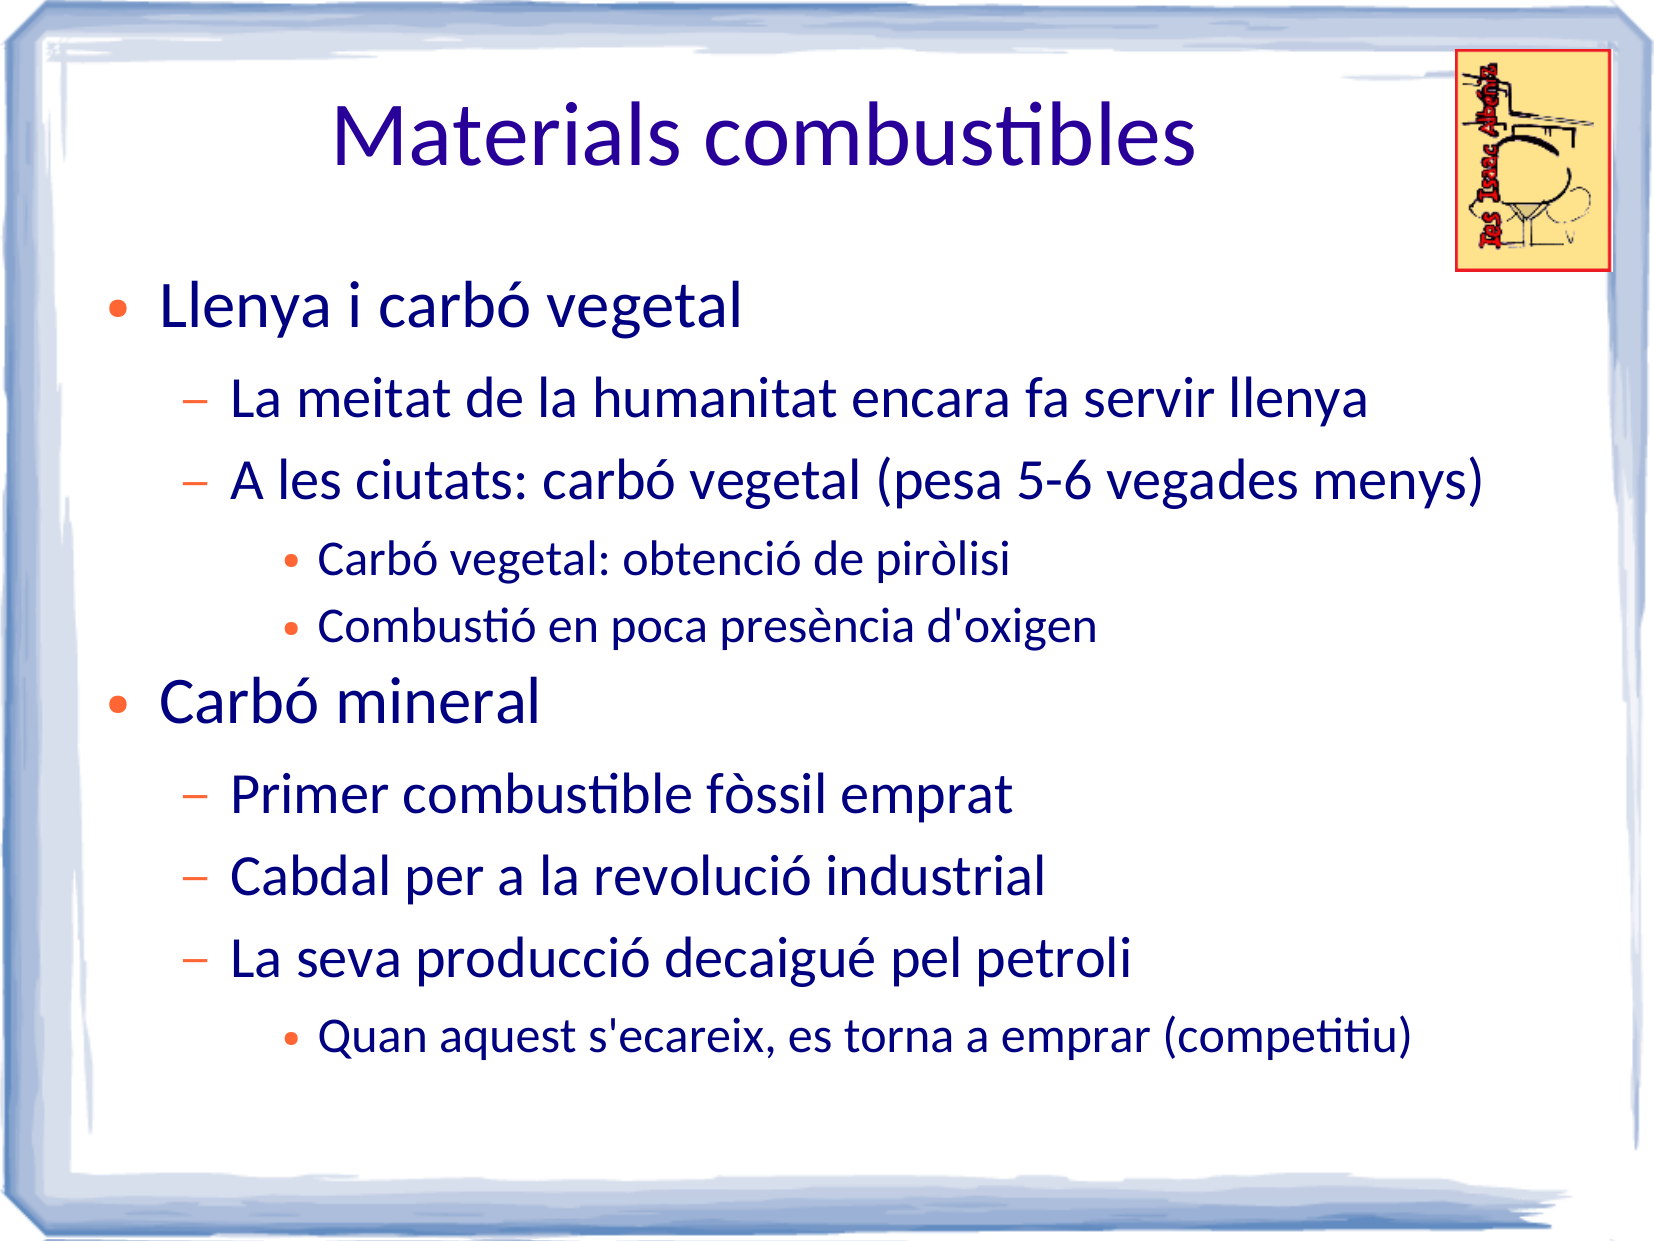

# Materials combustibles
Llenya i carbó vegetal
La meitat de la humanitat encara fa servir llenya
A les ciutats: carbó vegetal (pesa 5-6 vegades menys)
Carbó vegetal: obtenció de piròlisi
Combustió en poca presència d'oxigen
Carbó mineral
Primer combustible fòssil emprat
Cabdal per a la revolució industrial
La seva producció decaigué pel petroli
Quan aquest s'ecareix, es torna a emprar (competitiu)